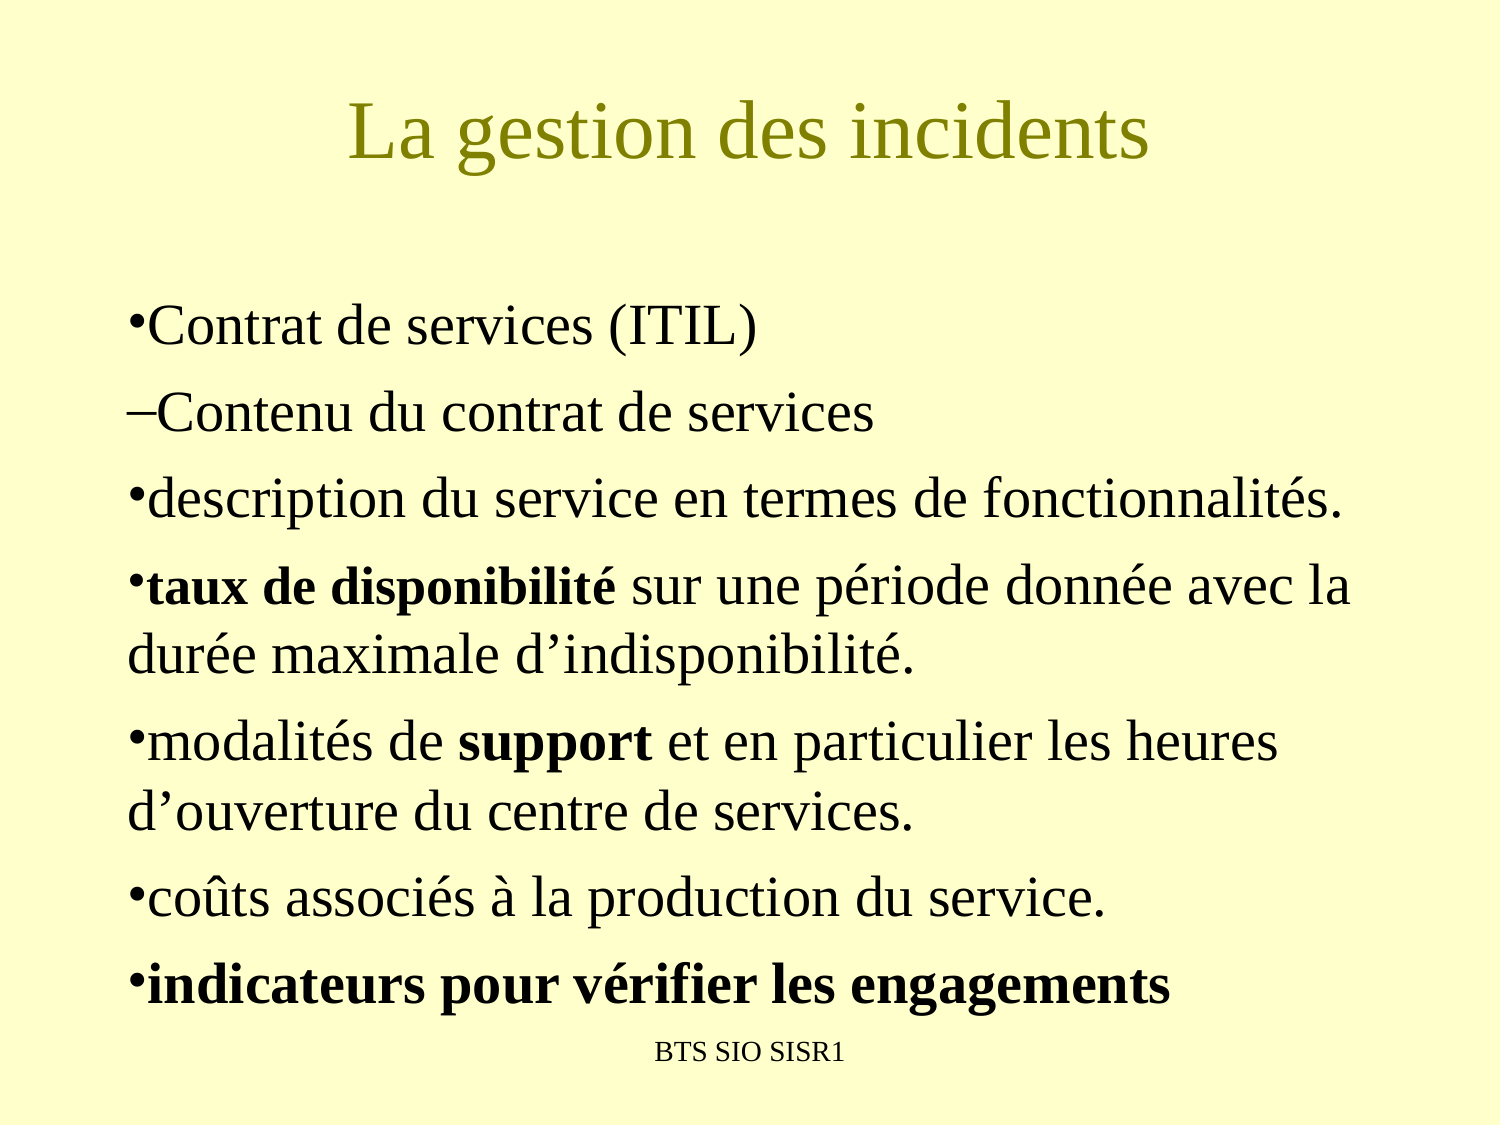

# Contrat de services (ITIL)
Contenu du contrat de services
description du service en termes de fonctionnalités.
taux de disponibilité sur une période donnée avec la durée maximale d’indisponibilité.
modalités de support et en particulier les heures d’ouverture du centre de services.
coûts associés à la production du service.
indicateurs pour vérifier les engagements
BTS SIO SISR1